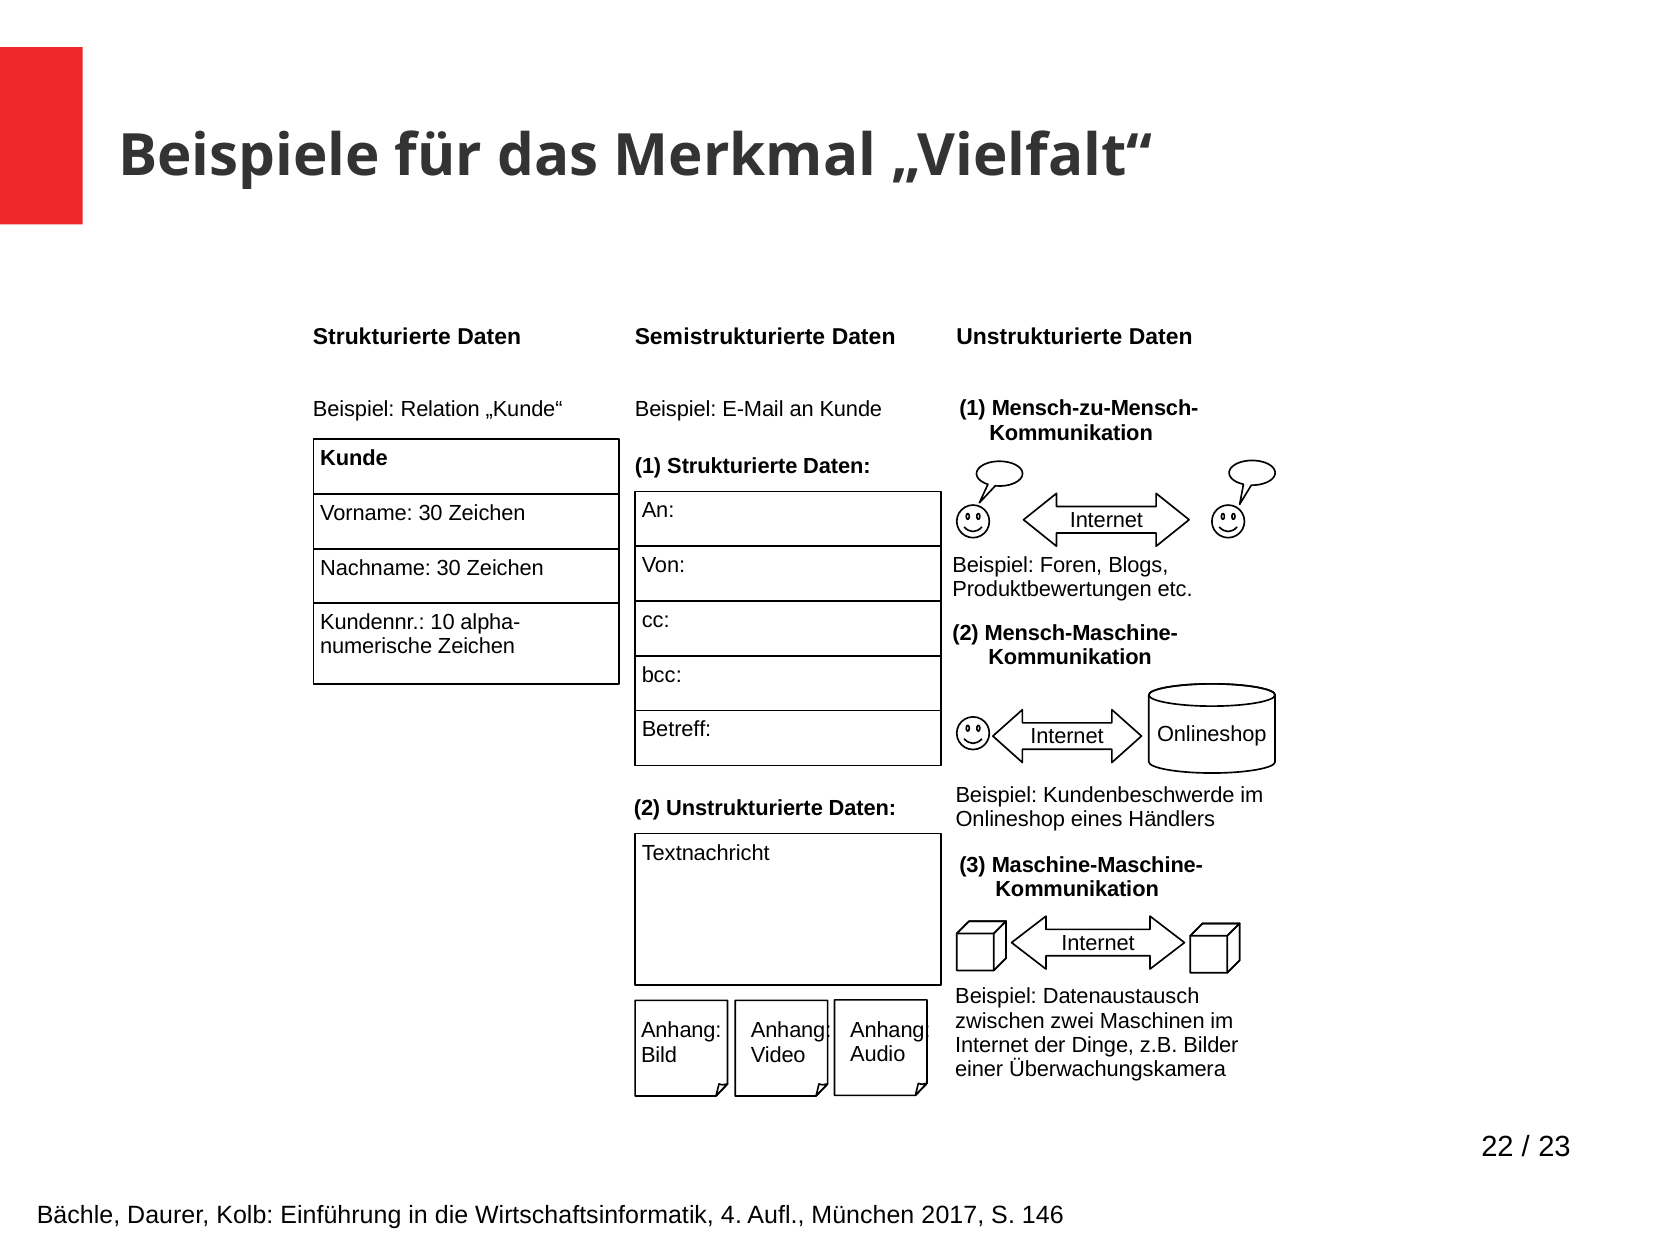

# Beispiele für das Merkmal „Vielfalt“
Semistrukturierte Daten
Strukturierte Daten
Unstrukturierte Daten
(1) Mensch-zu-Mensch-
 Kommunikation
Beispiel: Relation „Kunde“
Beispiel: E-Mail an Kunde
Kunde
(1) Strukturierte Daten:
An:
Internet
Vorname: 30 Zeichen
Beispiel: Foren, Blogs,
Produktbewertungen etc.
Von:
Nachname: 30 Zeichen
cc:
Kundennr.: 10 alpha-numerische Zeichen
(2) Mensch-Maschine-
 Kommunikation
bcc:
Onlineshop
Internet
Betreff:
Beispiel: Kundenbeschwerde im
Onlineshop eines Händlers
(2) Unstrukturierte Daten:
Textnachricht
(3) Maschine-Maschine-
 Kommunikation
Internet
Beispiel: Datenaustausch
zwischen zwei Maschinen im
Internet der Dinge, z.B. Bilder einer Überwachungskamera
Anhang:
Audio
Anhang:
Bild
Anhang:
Video
22
Bächle, Daurer, Kolb: Einführung in die Wirtschaftsinformatik, 4. Aufl., München 2017, S. 146